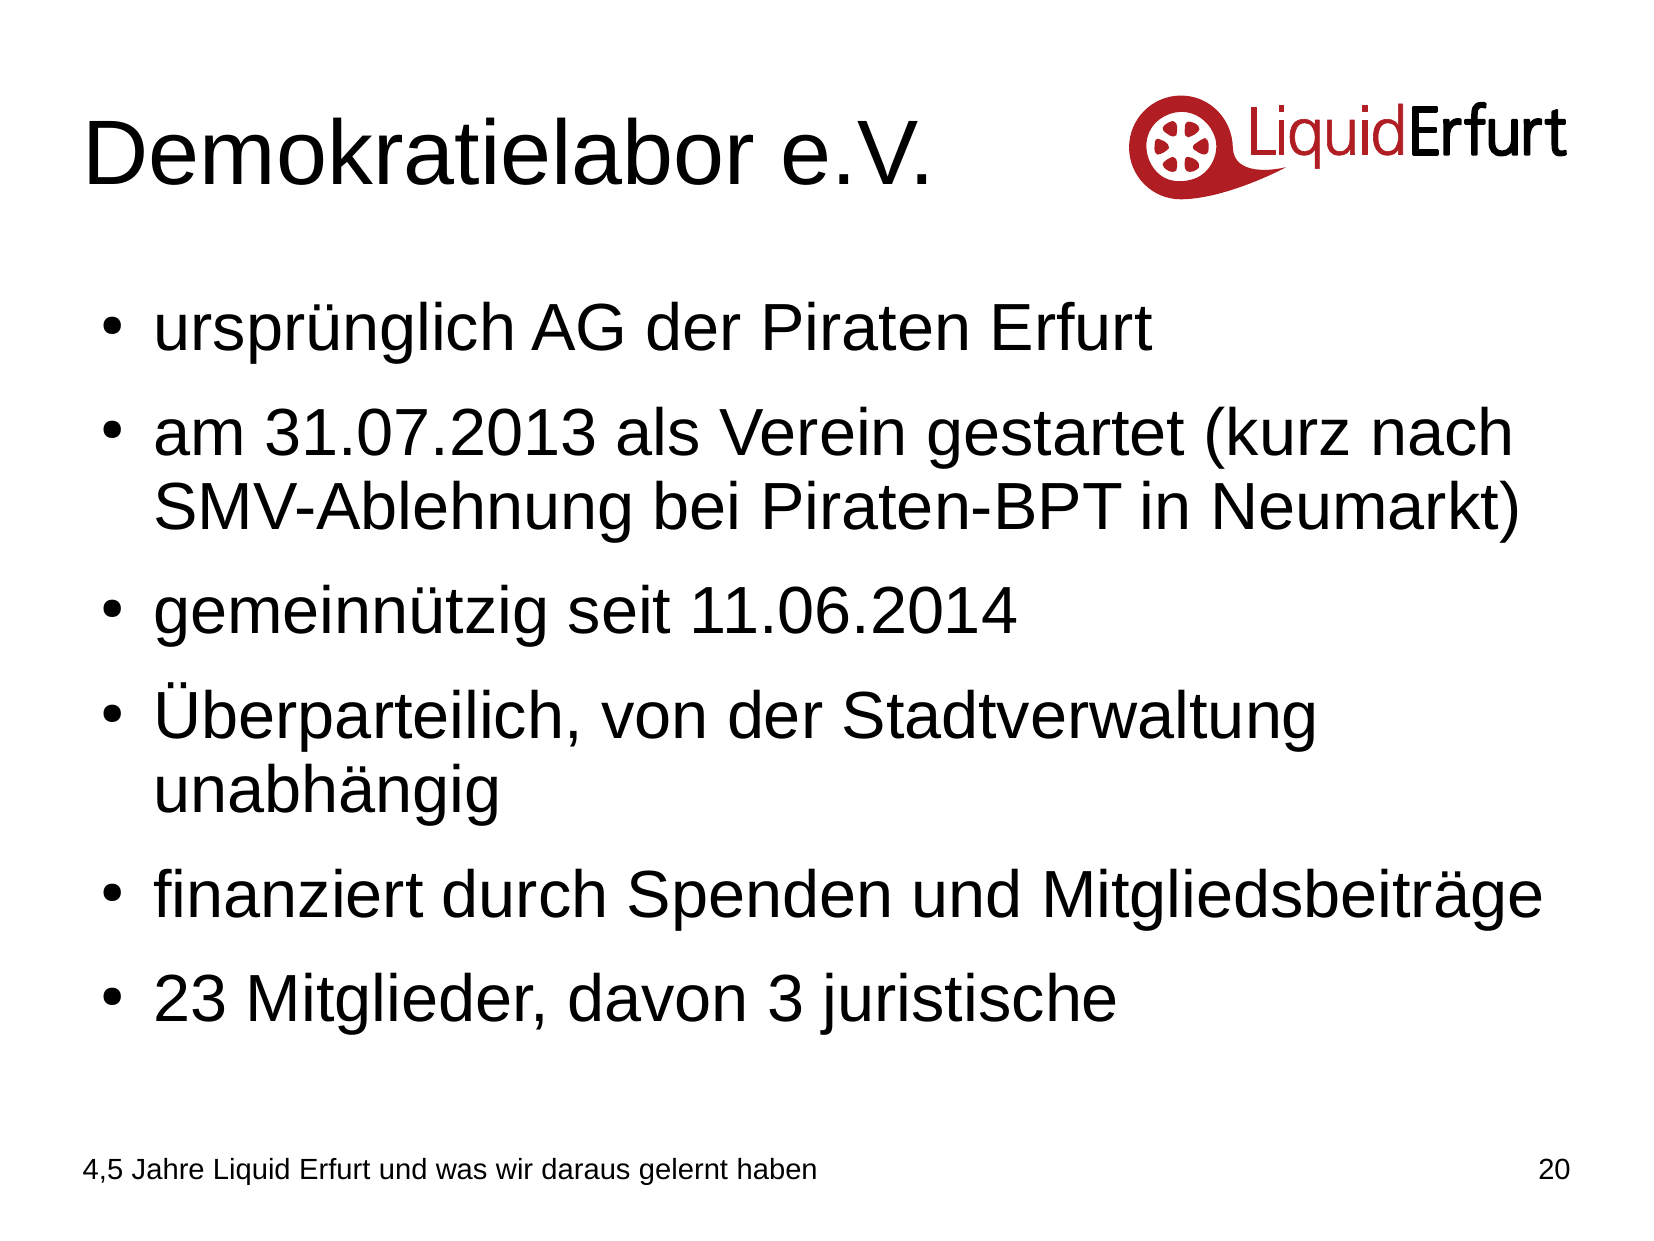

# Demokratielabor e.V.
ursprünglich AG der Piraten Erfurt
am 31.07.2013 als Verein gestartet (kurz nach SMV-Ablehnung bei Piraten-BPT in Neumarkt)
gemeinnützig seit 11.06.2014
Überparteilich, von der Stadtverwaltung unabhängig
finanziert durch Spenden und Mitgliedsbeiträge
23 Mitglieder, davon 3 juristische
4,5 Jahre Liquid Erfurt und was wir daraus gelernt haben
20